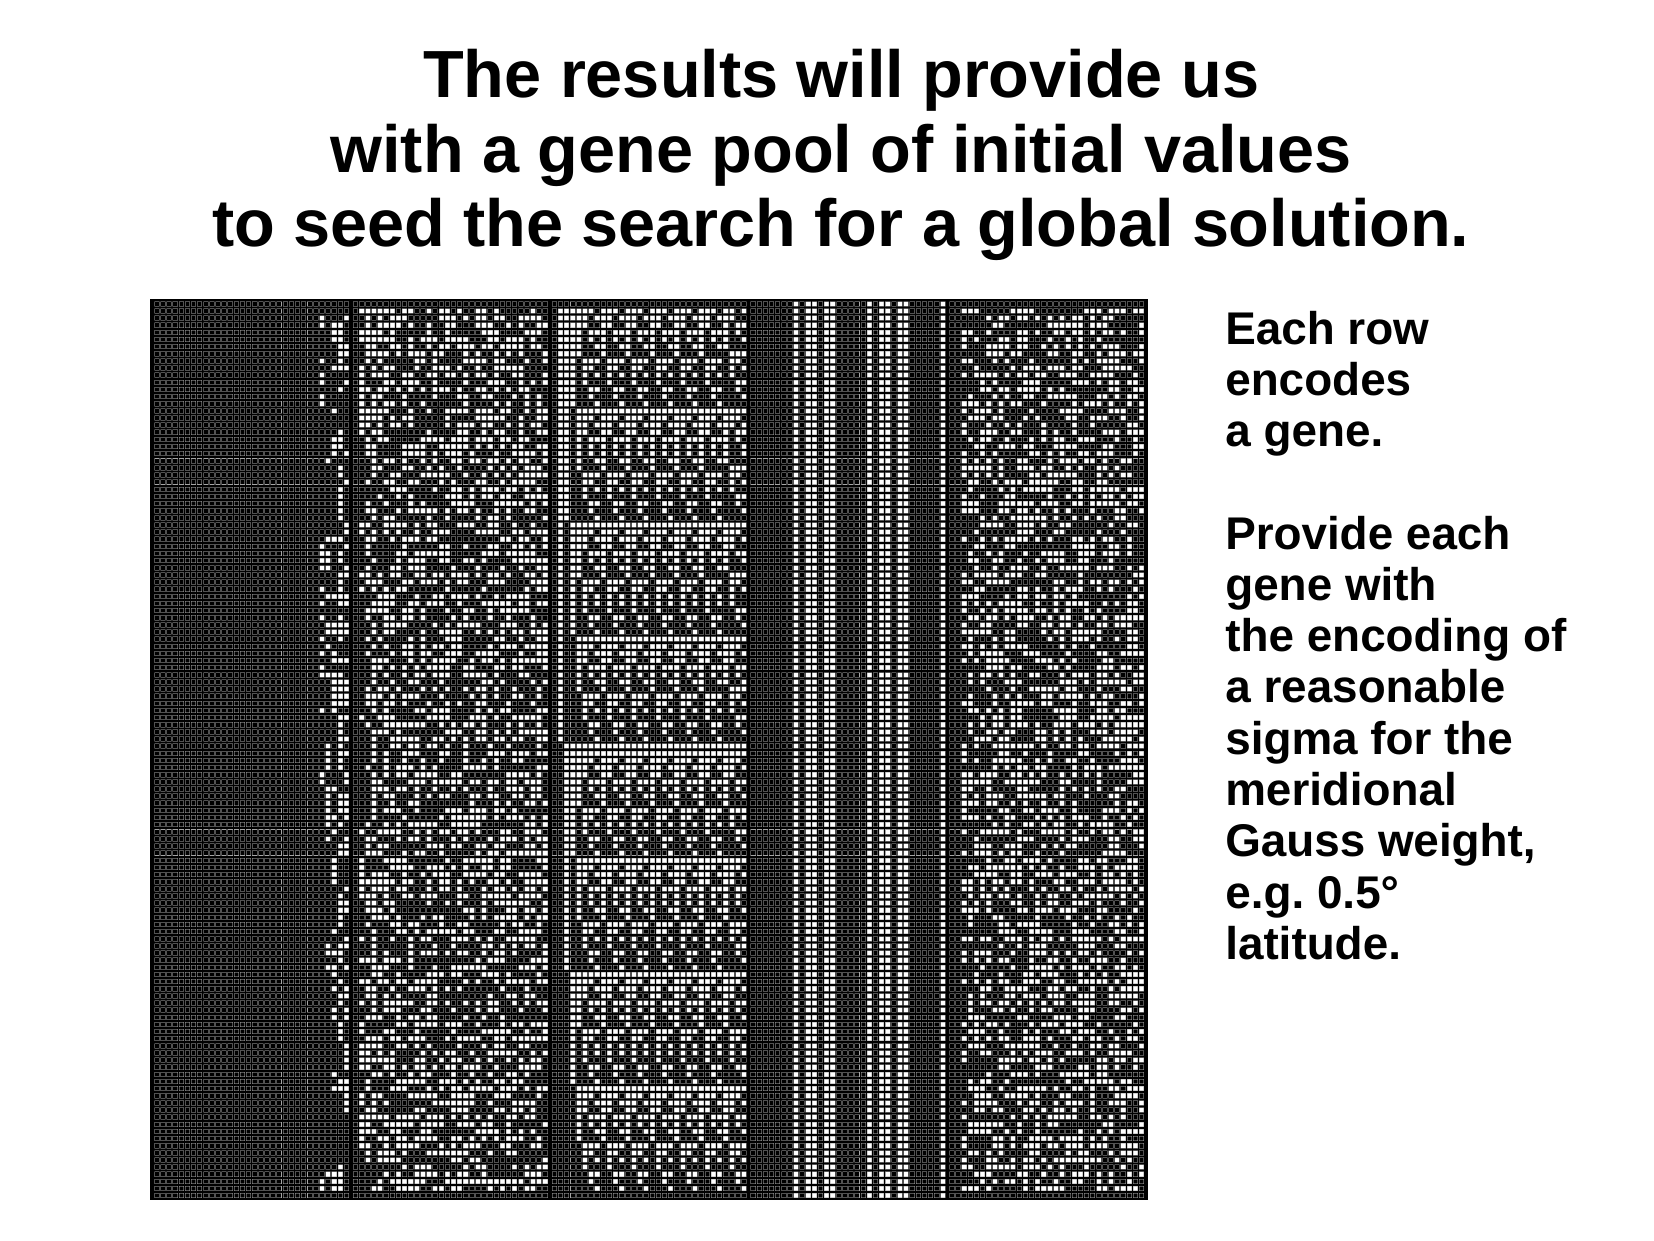

The results will provide us
with a gene pool of initial values
to seed the search for a global solution.
Each row
encodes
a gene.
Provide each gene with
the encoding of
a reasonable sigma for the
meridional Gauss weight, e.g. 0.5° latitude.